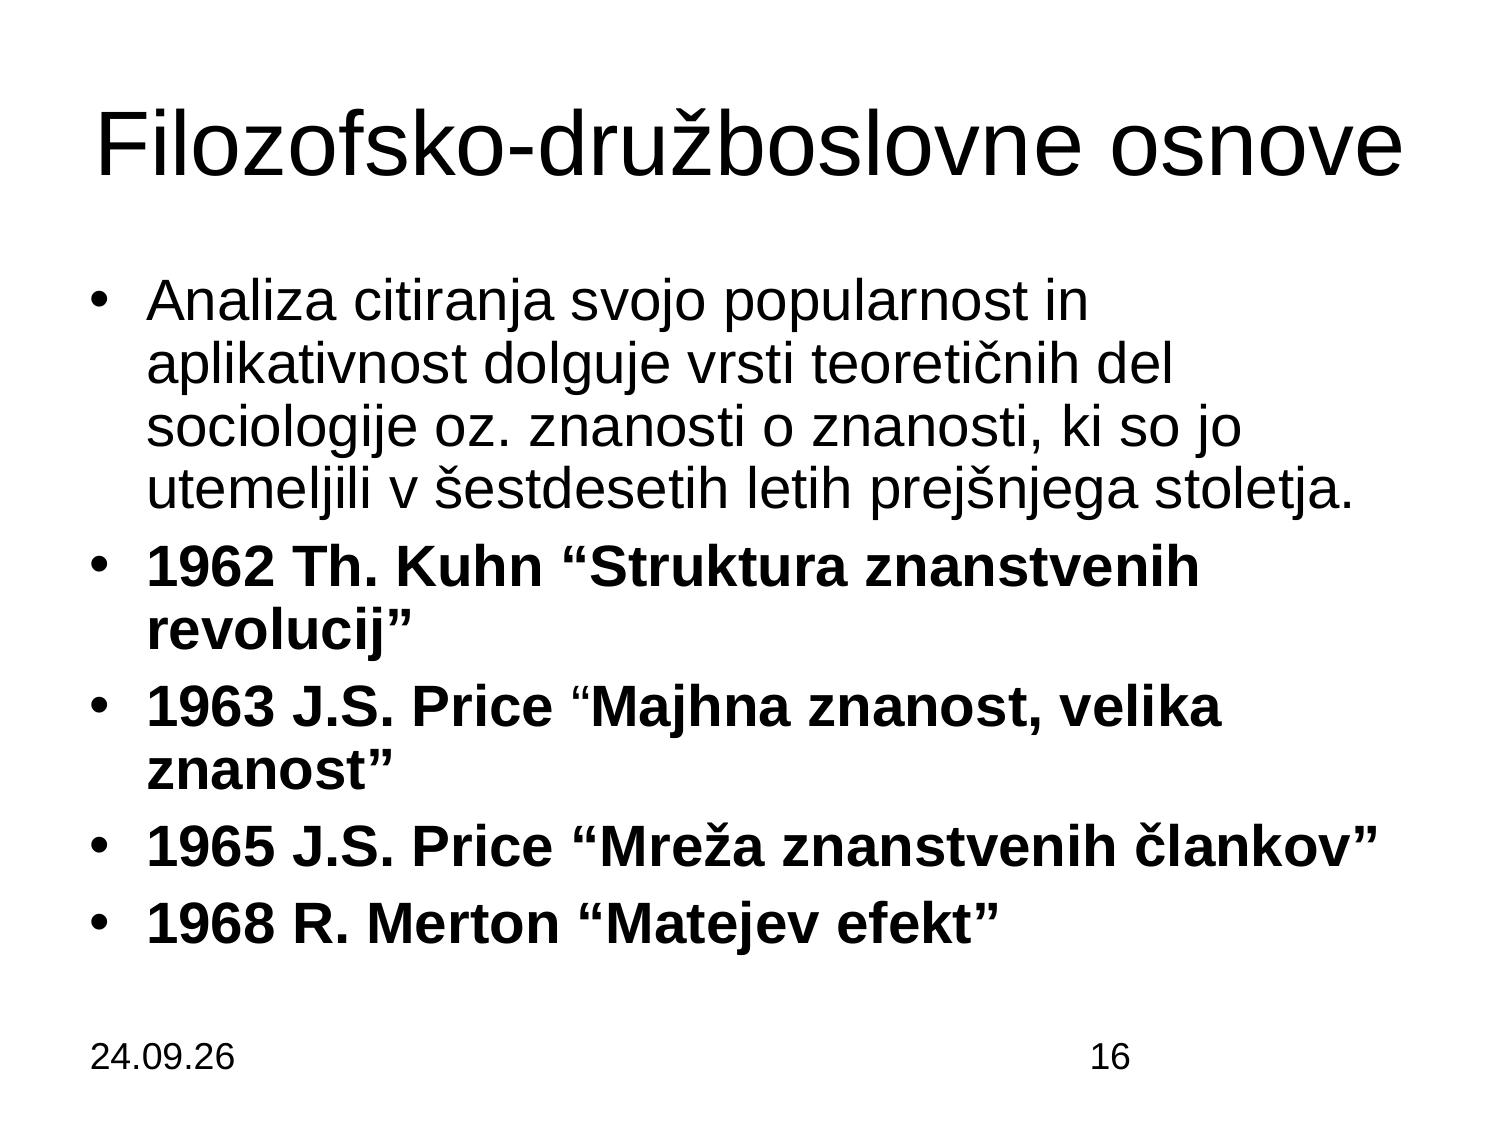

# Filozofsko-družboslovne osnove
Analiza citiranja svojo popularnost in aplikativnost dolguje vrsti teoretičnih del sociologije oz. znanosti o znanosti, ki so jo utemeljili v šestdesetih letih prejšnjega stoletja.
1962 Th. Kuhn “Struktura znanstvenih revolucij”
1963 J.S. Price “Majhna znanost, velika znanost”
1965 J.S. Price “Mreža znanstvenih člankov”
1968 R. Merton “Matejev efekt”
16